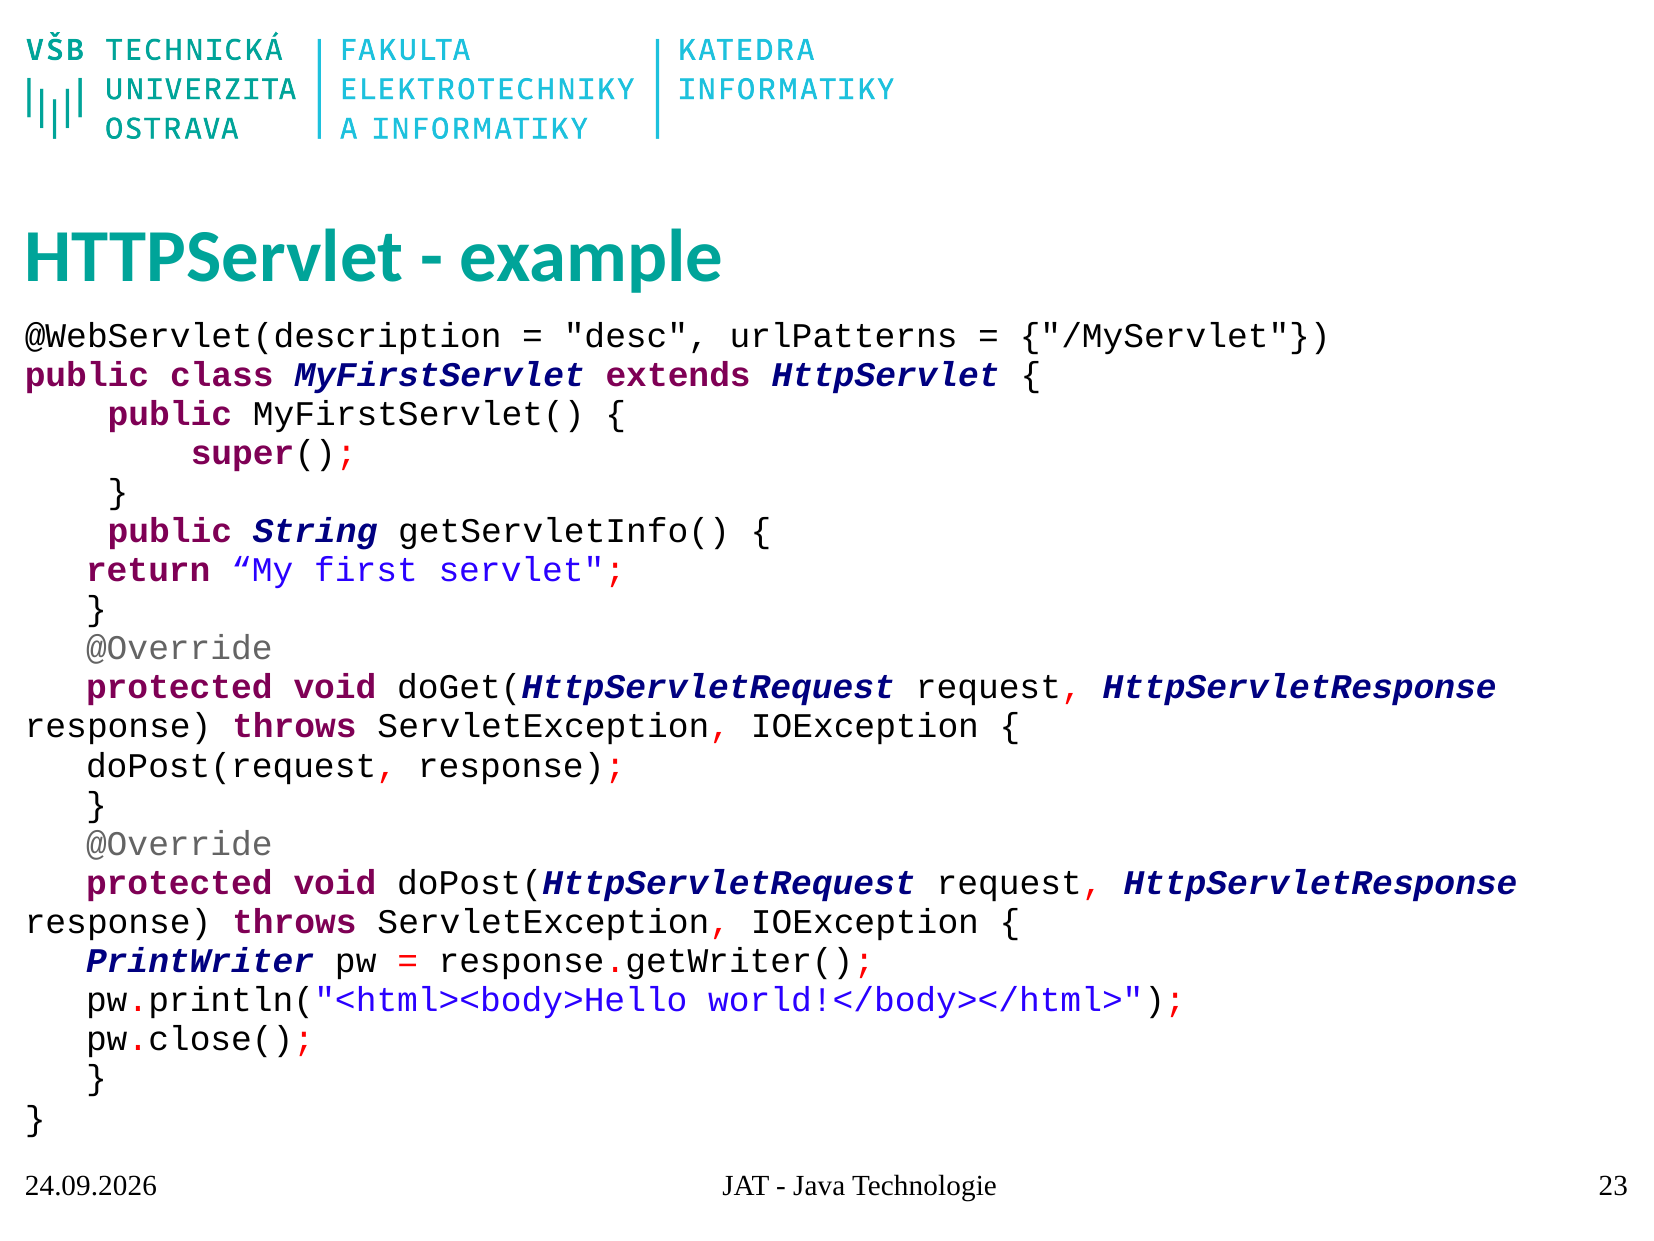

# HTTPServlet - example
@WebServlet(description = "desc", urlPatterns = {"/MyServlet"})
public class MyFirstServlet extends HttpServlet {
 public MyFirstServlet() {
 super();
 }
 public String getServletInfo() {
		return “My first servlet";
	}
	@Override
	protected void doGet(HttpServletRequest request, HttpServletResponse response) throws ServletException, IOException {
		doPost(request, response);
	}
	@Override
	protected void doPost(HttpServletRequest request, HttpServletResponse response) throws ServletException, IOException {
		PrintWriter pw = response.getWriter();
		pw.println("<html><body>Hello world!</body></html>");
		pw.close();
	}
}
JAT - Java Technologie
23